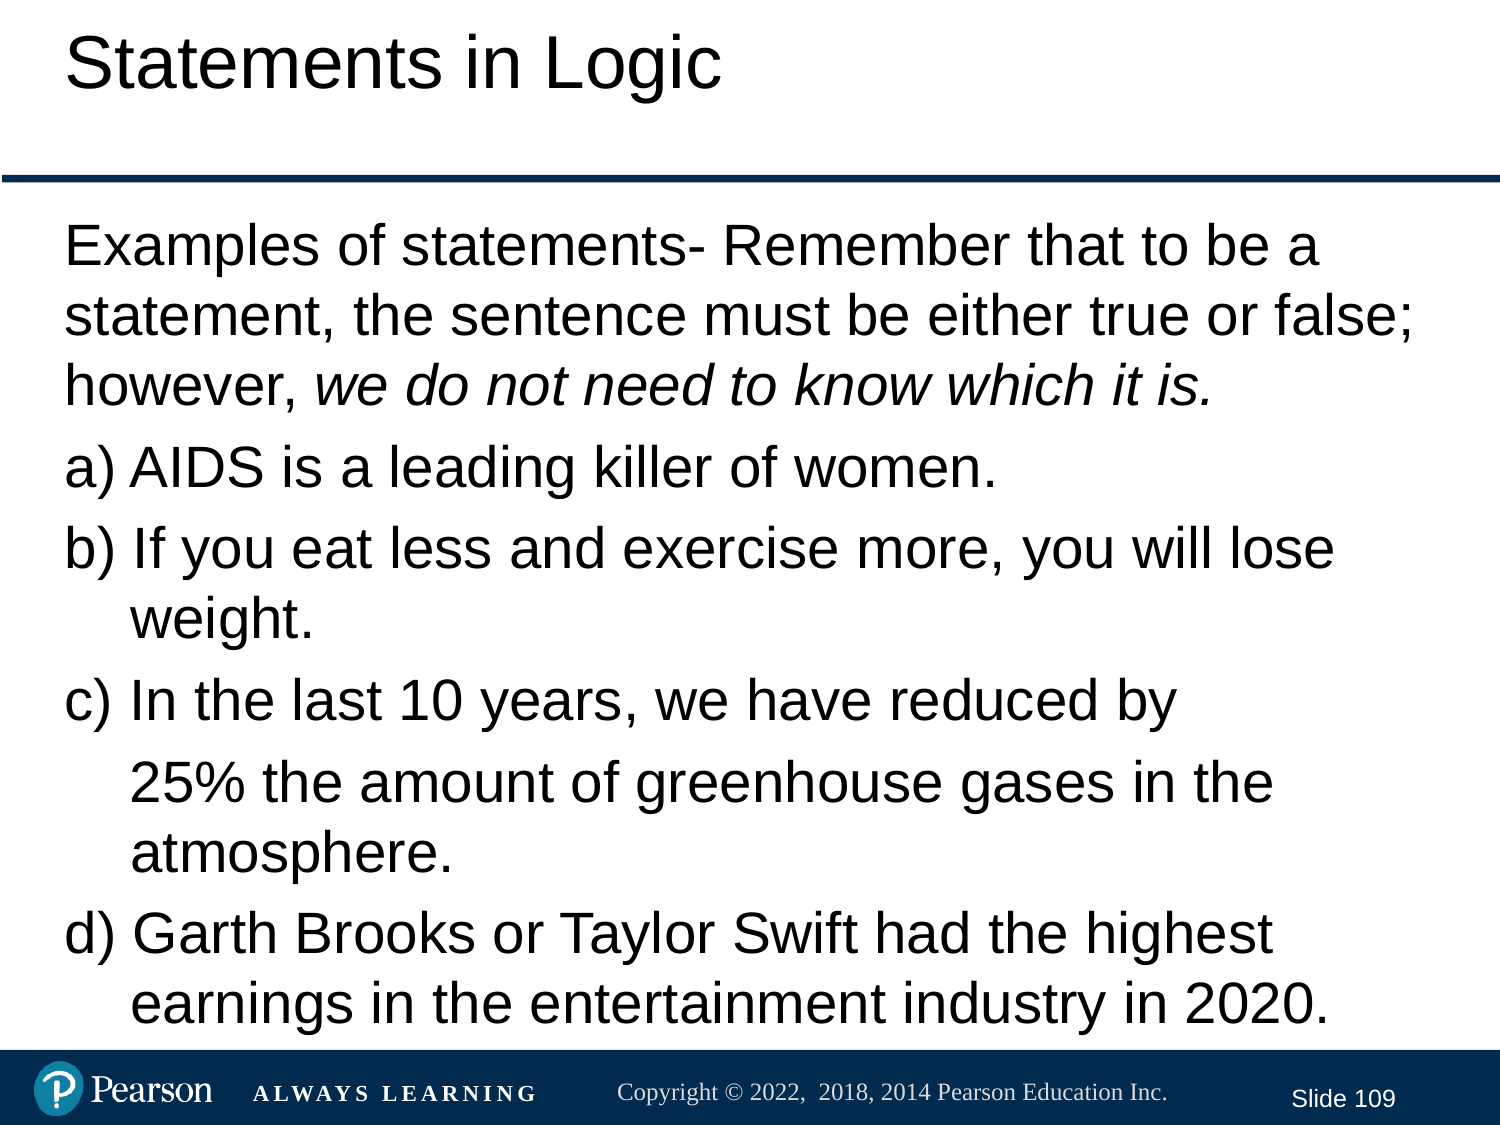

# Statements in Logic
Examples of statements- Remember that to be a statement, the sentence must be either true or false; however, we do not need to know which it is.
a) AIDS is a leading killer of women.
b) If you eat less and exercise more, you will lose weight.
c) In the last 10 years, we have reduced by
 25% the amount of greenhouse gases in the atmosphere.
d) Garth Brooks or Taylor Swift had the highest earnings in the entertainment industry in 2020.